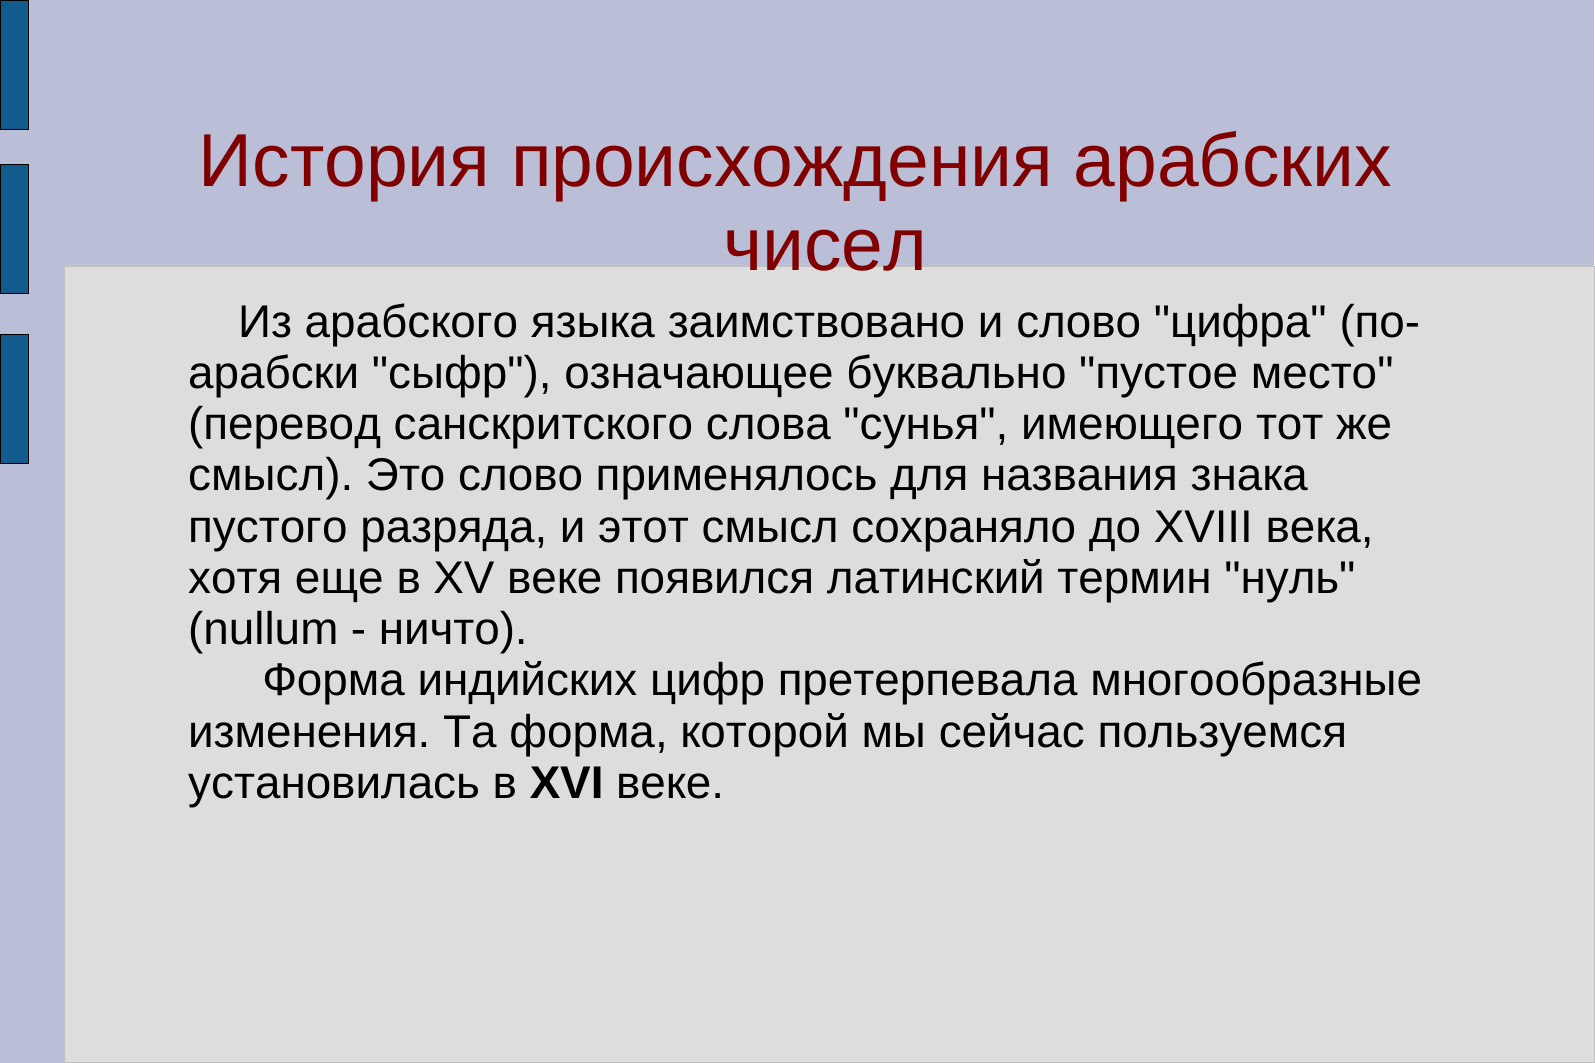

# История происхождения арабских чисел
 Из арабского языка заимствовано и слово "цифра" (по-арабски "сыфр"), означающее буквально "пустое место" (перевод санскритского слова "сунья", имеющего тот же смысл). Это слово применялось для названия знака пустого разряда, и этот смысл сохраняло до XVIII века, хотя еще в XV веке появился латинский термин "нуль" (nullum - ничто).
 Форма индийских цифр претерпевала многообразные изменения. Та форма, которой мы сейчас пользуемся установилась в XVI веке.